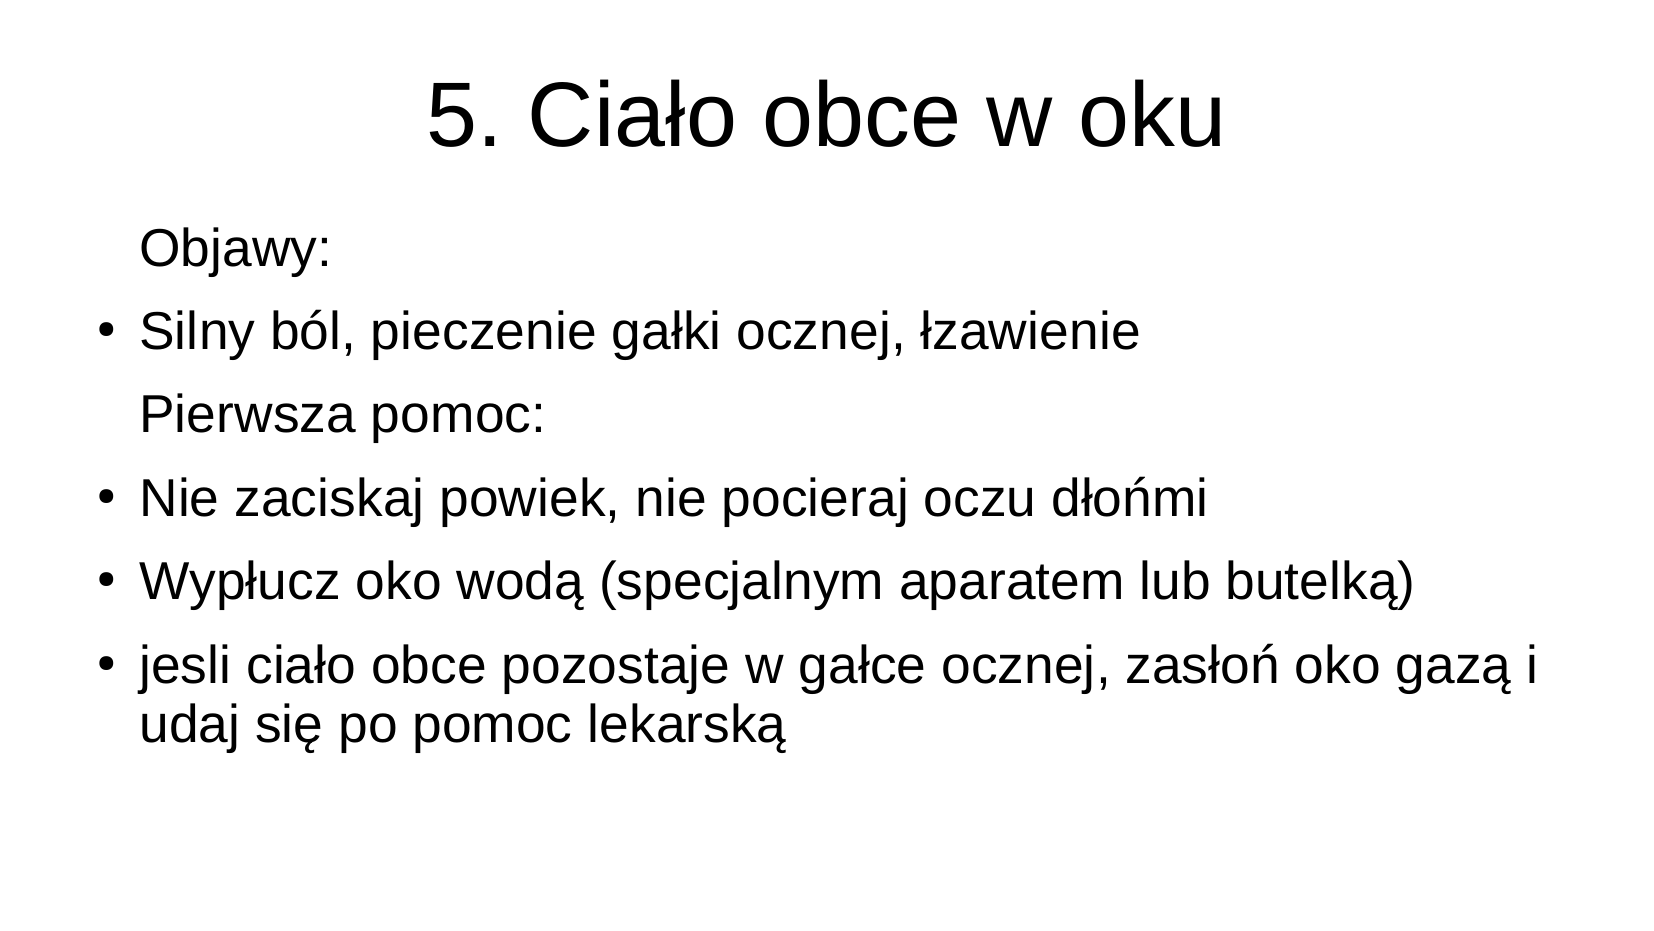

# 5. Ciało obce w oku
Objawy:
Silny ból, pieczenie gałki ocznej, łzawienie
Pierwsza pomoc:
Nie zaciskaj powiek, nie pocieraj oczu dłońmi
Wypłucz oko wodą (specjalnym aparatem lub butelką)
jesli ciało obce pozostaje w gałce ocznej, zasłoń oko gazą i udaj się po pomoc lekarską